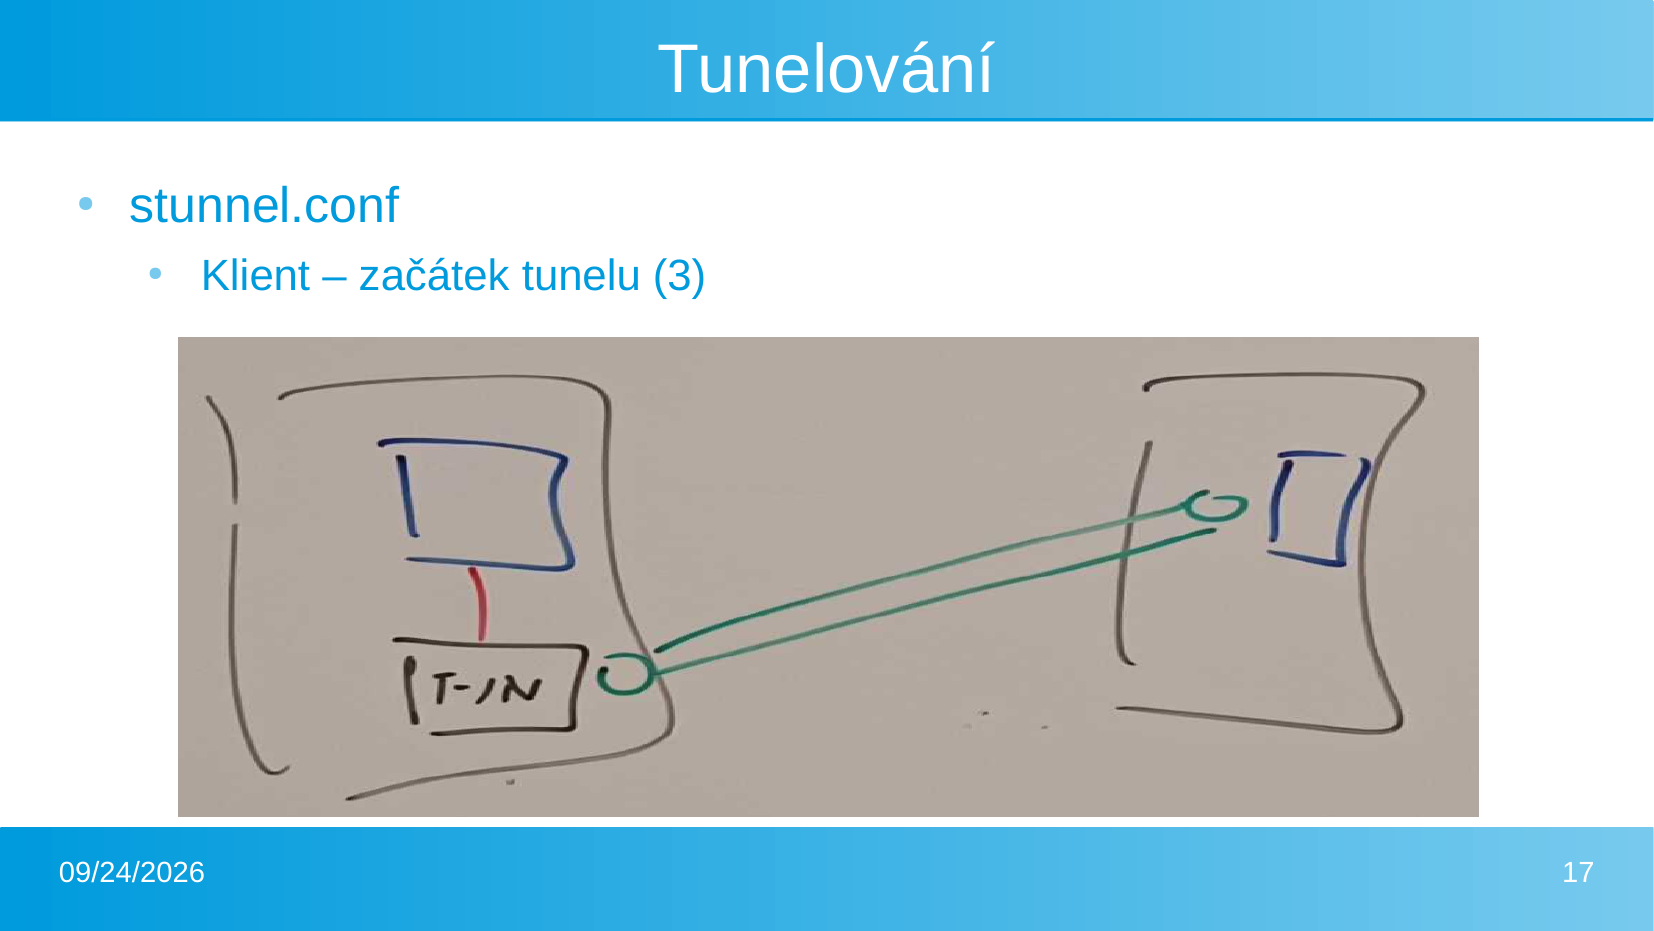

# Tunelování
stunnel.conf
Klient – začátek tunelu (3)
17